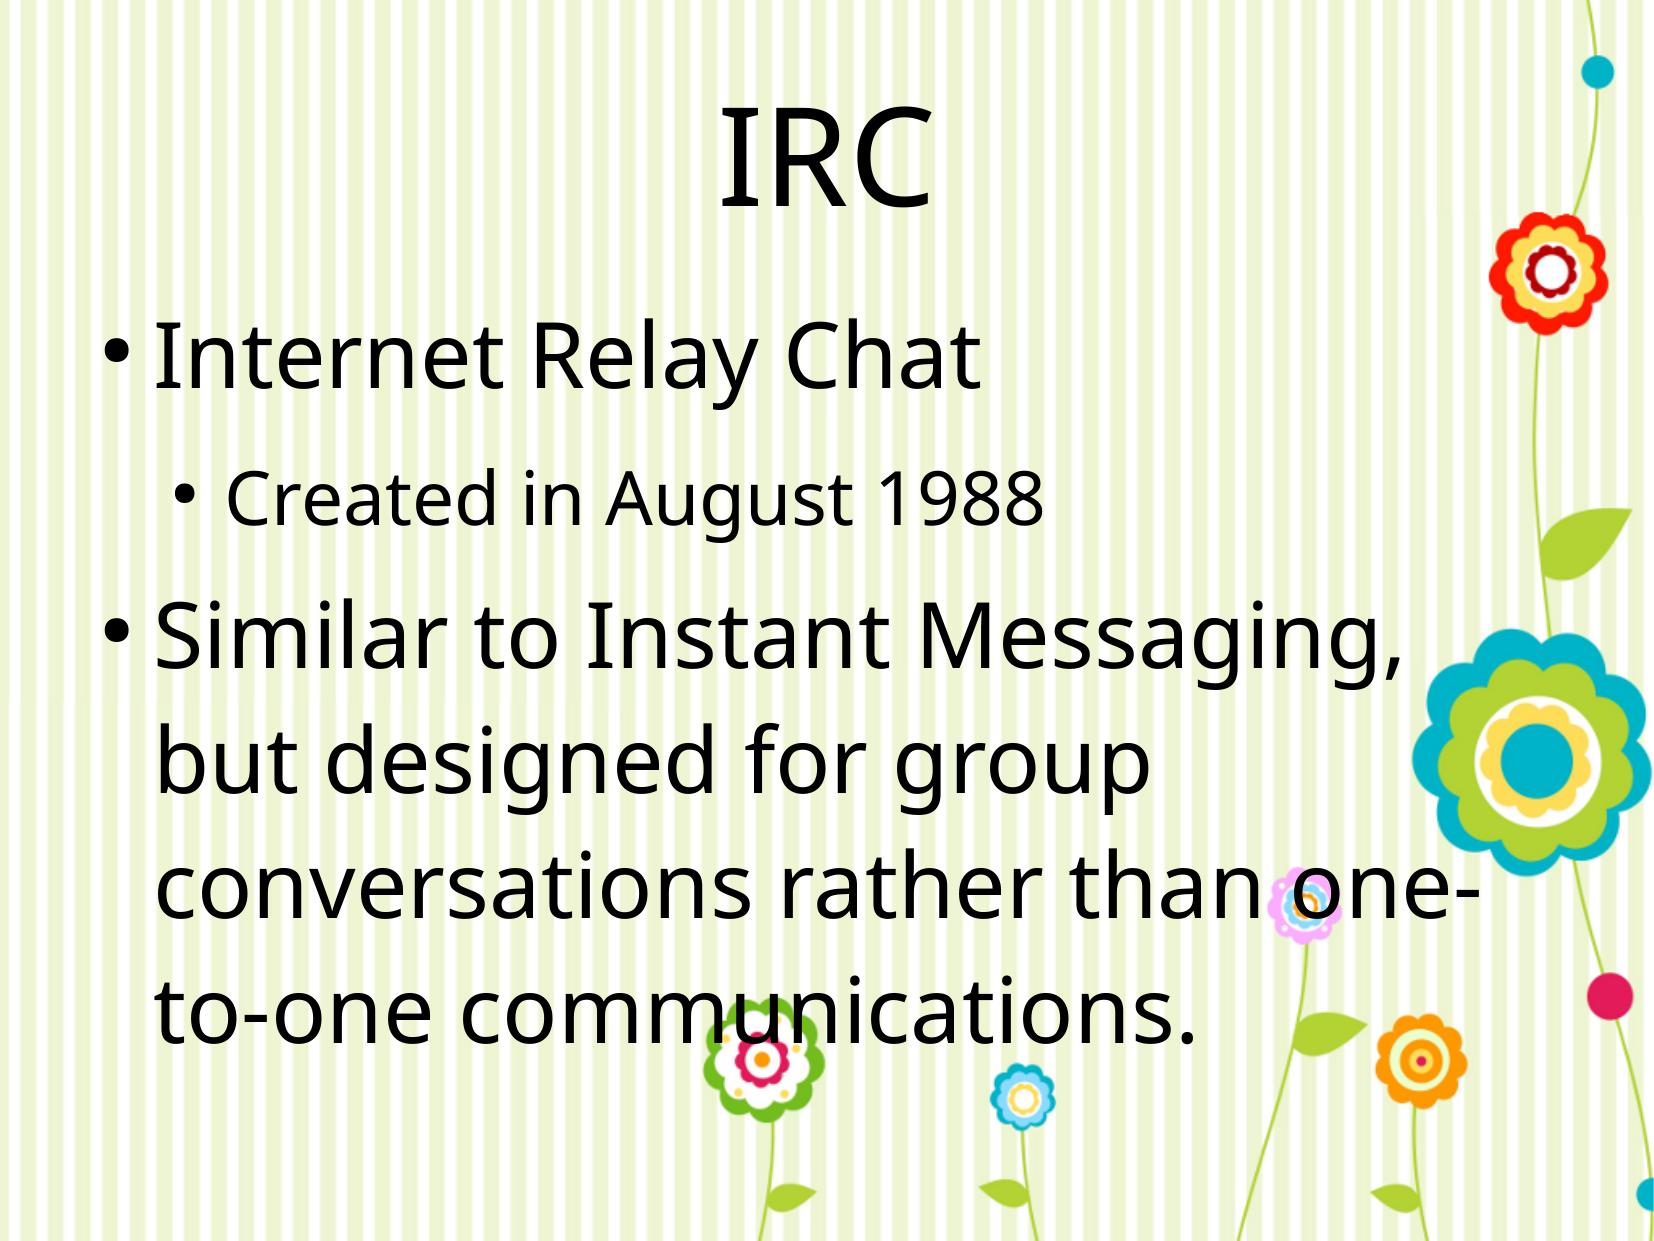

# IRC
Internet Relay Chat
Created in August 1988
Similar to Instant Messaging, but designed for group conversations rather than one-to-one communications.